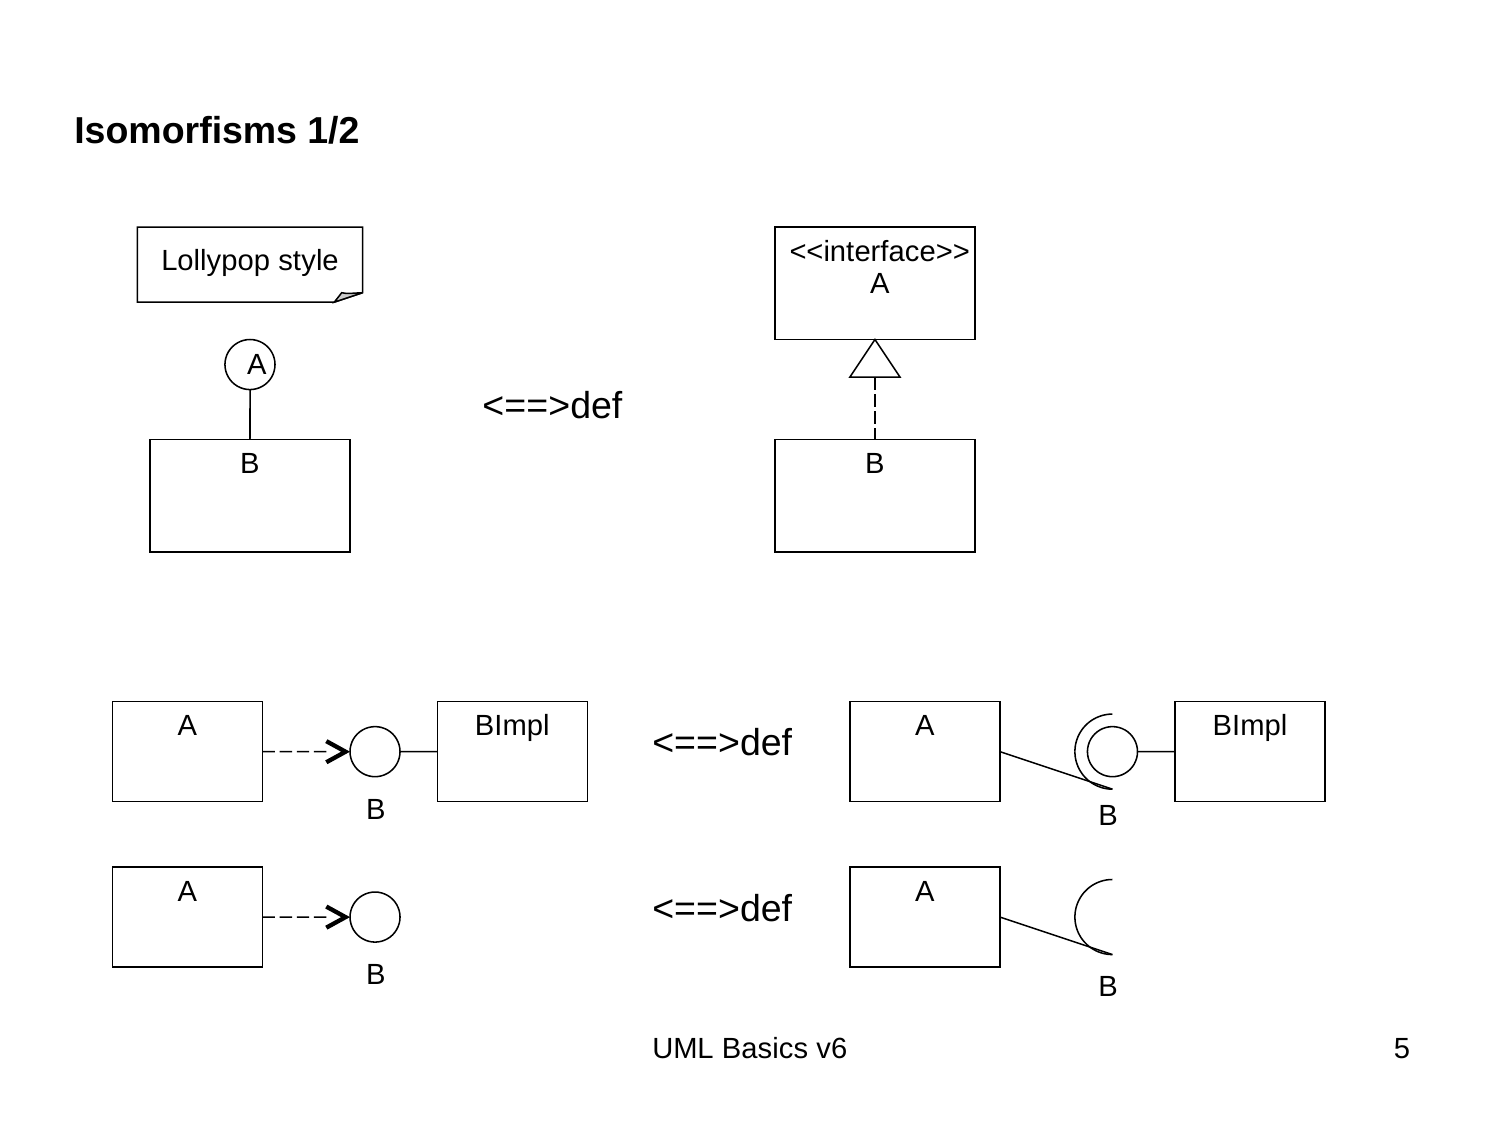

Isomorfisms 1/2
Lollypop style
<<interface>>
A
A
<==>def
B
B
A
BImpl
A
BImpl
<==>def
B
B
A
A
<==>def
B
B
UML Basics v6
5